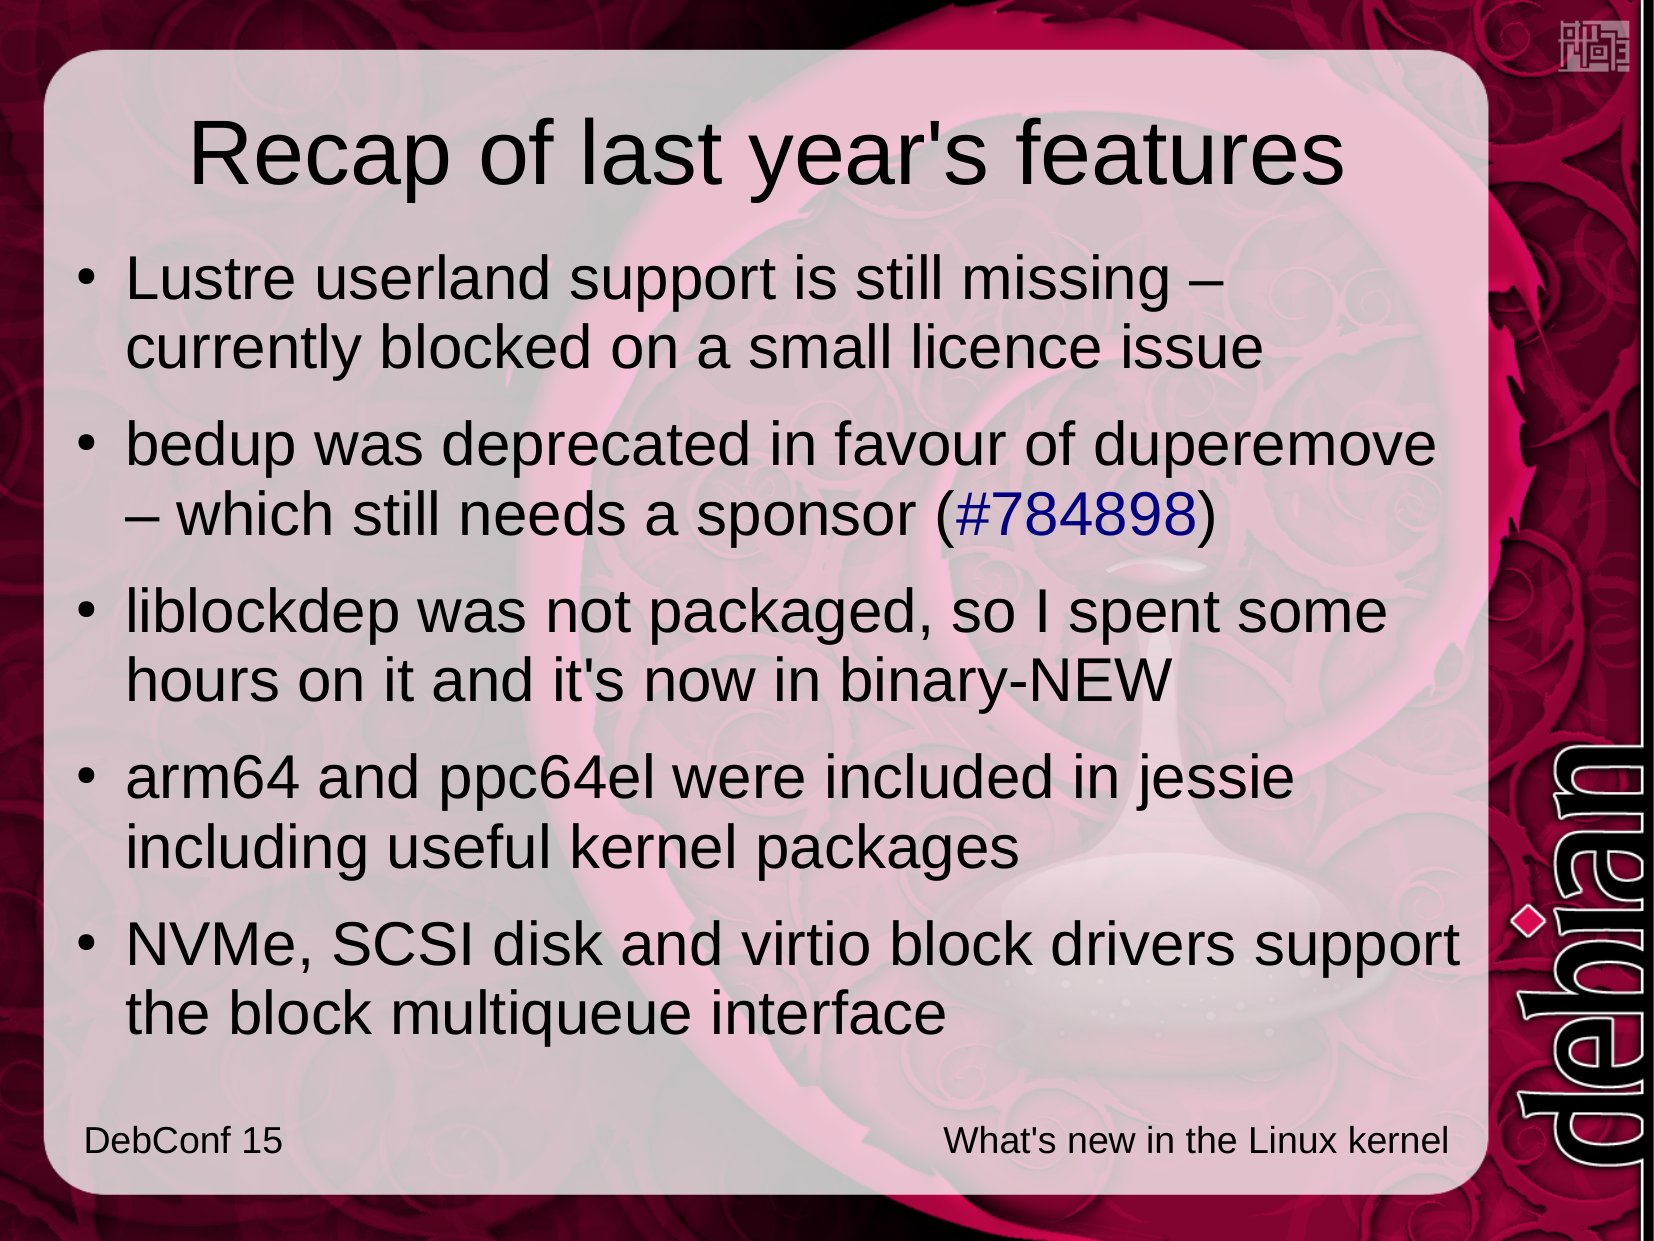

# Recap of last year's features
Lustre userland support is still missing – currently blocked on a small licence issue
bedup was deprecated in favour of duperemove – which still needs a sponsor (#784898)
liblockdep was not packaged, so I spent some hours on it and it's now in binary-NEW
arm64 and ppc64el were included in jessie including useful kernel packages
NVMe, SCSI disk and virtio block drivers support the block multiqueue interface
DebConf 15
What's new in the Linux kernel